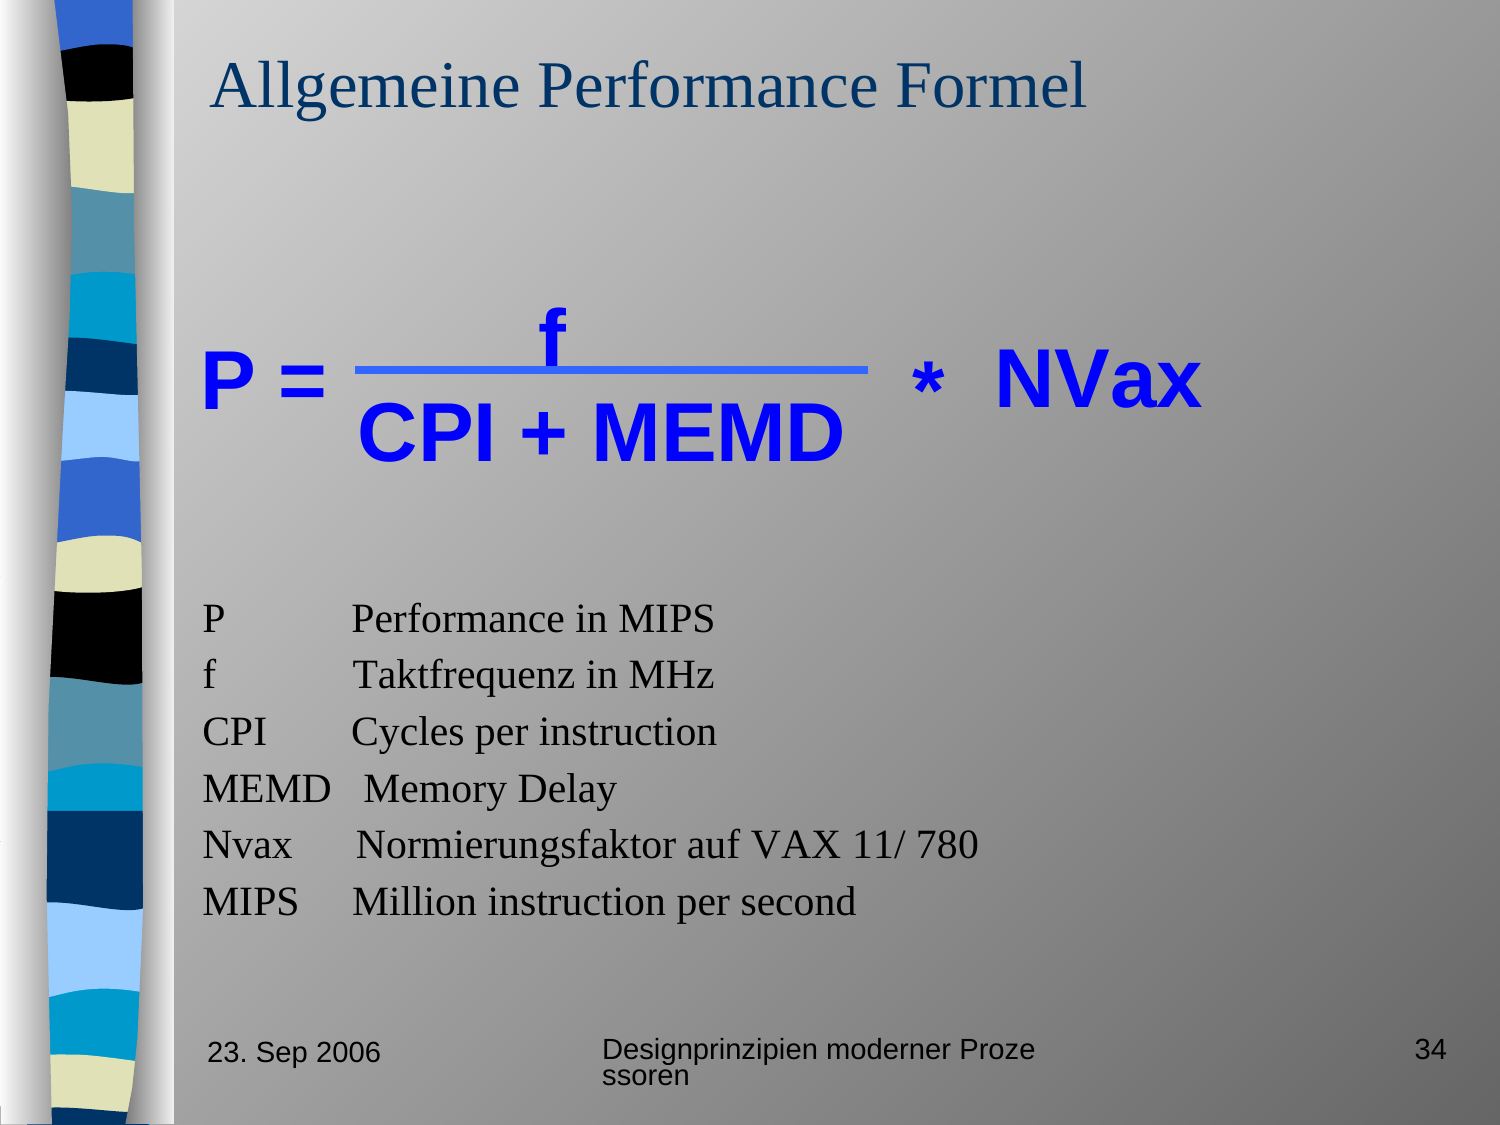

# Allgemeine Performance Formel
P Performance in MIPS
f Taktfrequenz in MHz
CPI Cycles per instruction
MEMD Memory Delay
Nvax Normierungsfaktor auf VAX 11/ 780
MIPS Million instruction per second
Designprinzipien moderner Prozessoren
34